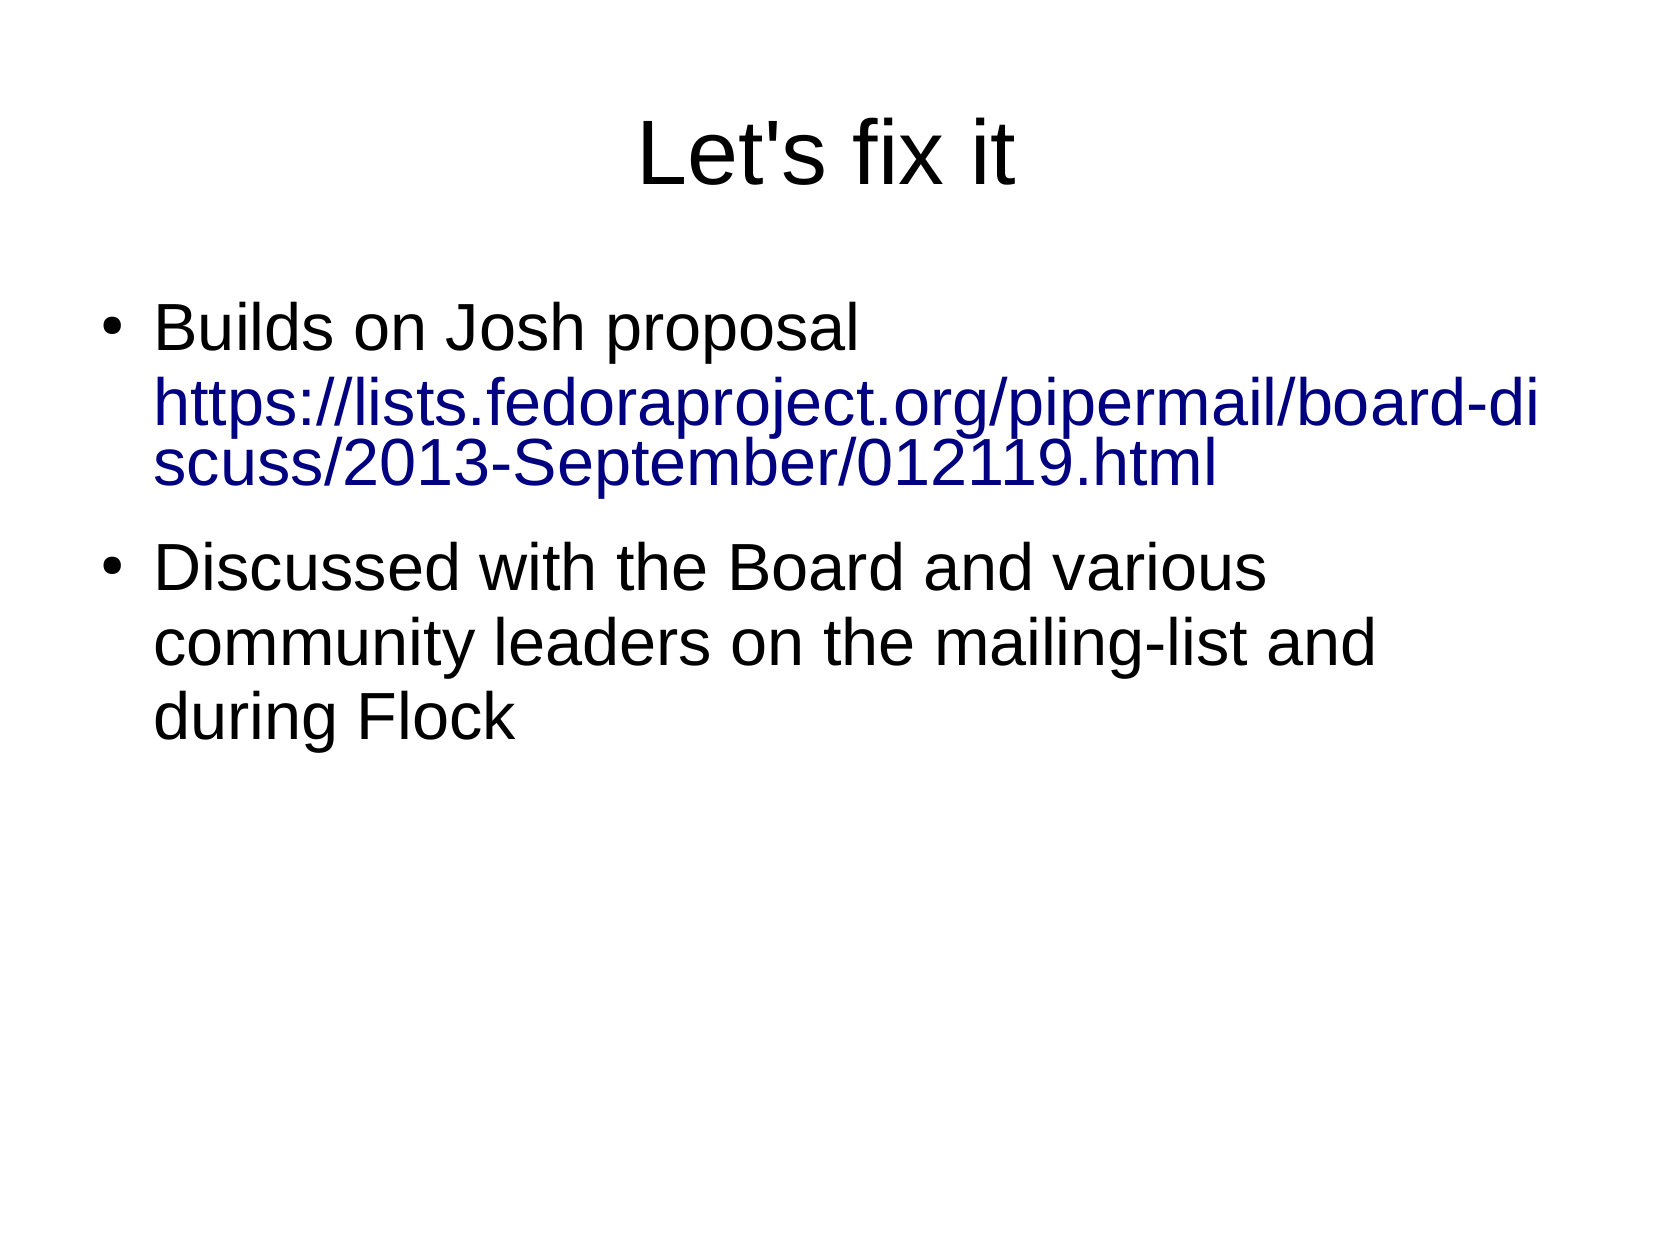

# Let's fix it
Builds on Josh proposal https://lists.fedoraproject.org/pipermail/board-discuss/2013-September/012119.html
Discussed with the Board and various community leaders on the mailing-list and during Flock